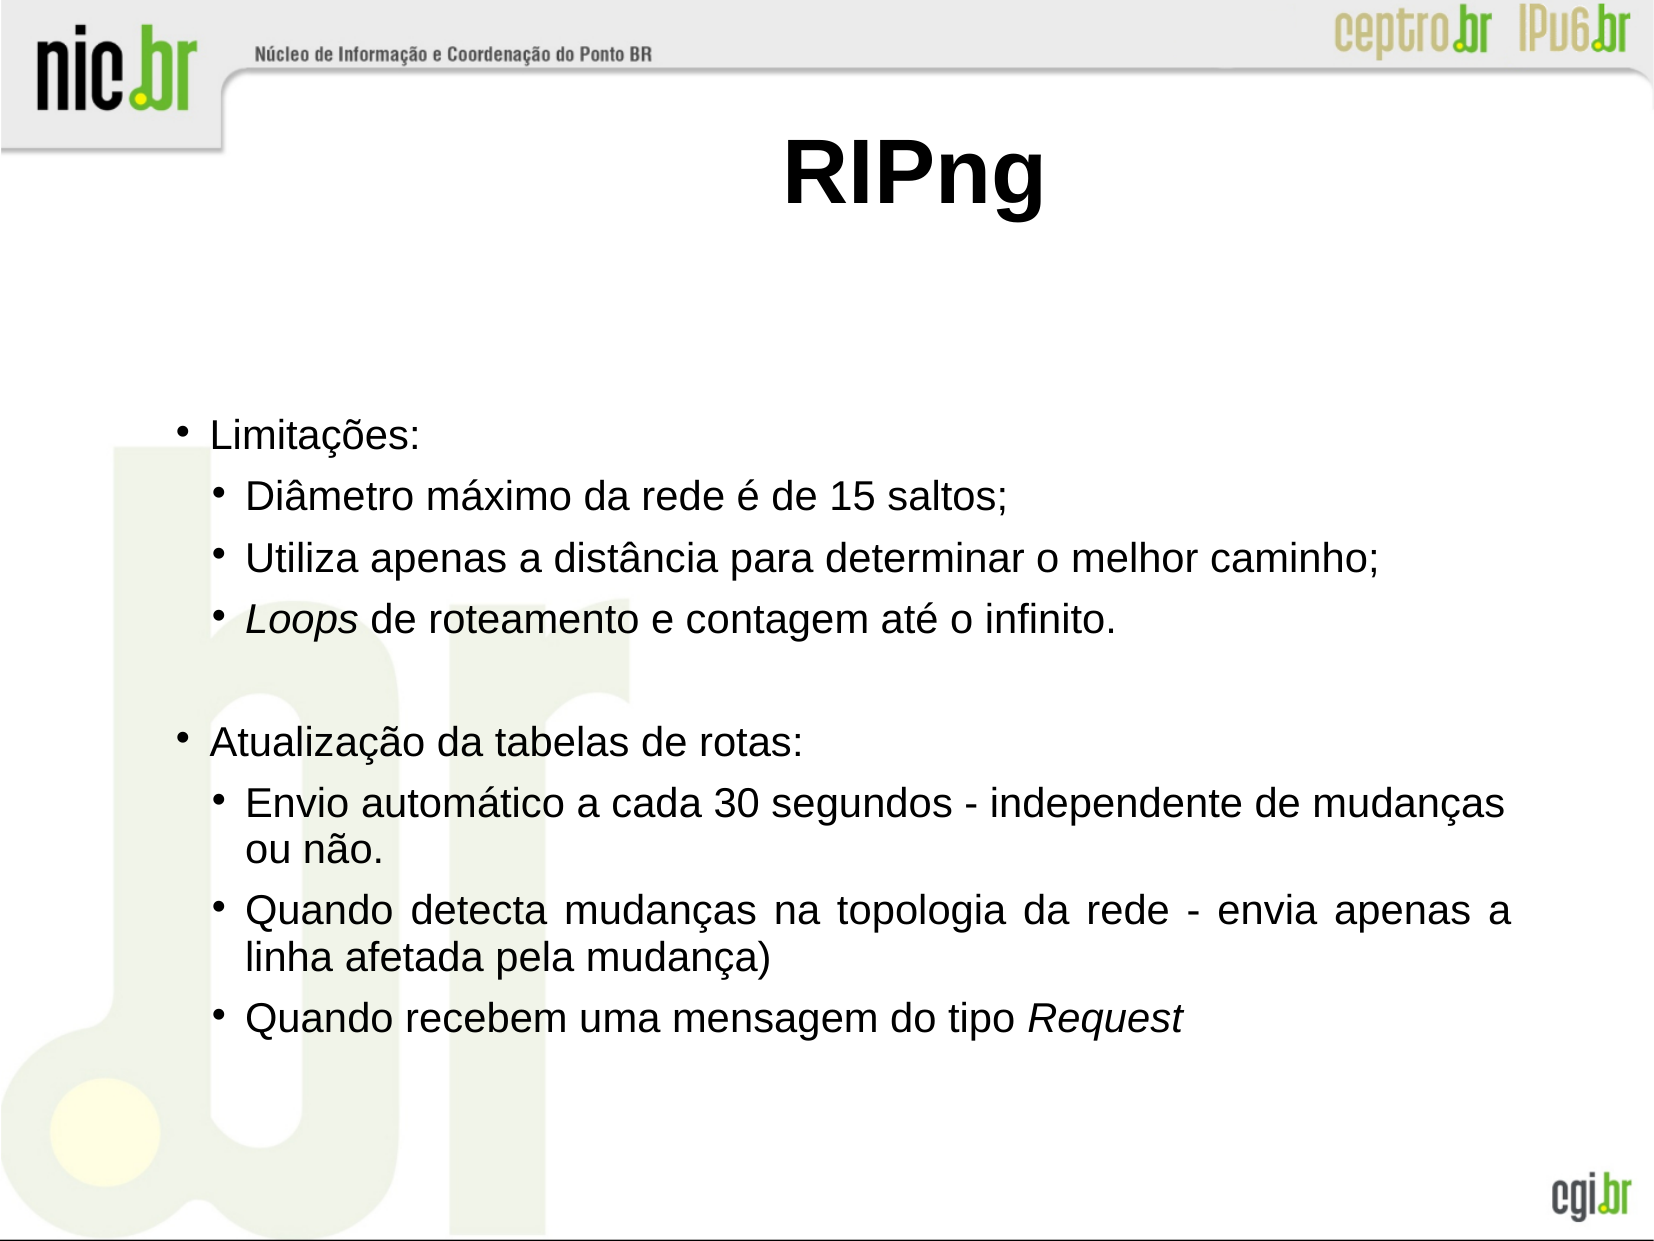

RIPng
Limitações:
Diâmetro máximo da rede é de 15 saltos;
Utiliza apenas a distância para determinar o melhor caminho;
Loops de roteamento e contagem até o infinito.
Atualização da tabelas de rotas:
Envio automático a cada 30 segundos - independente de mudanças ou não.
Quando detecta mudanças na topologia da rede - envia apenas a linha afetada pela mudança)‏
Quando recebem uma mensagem do tipo Request